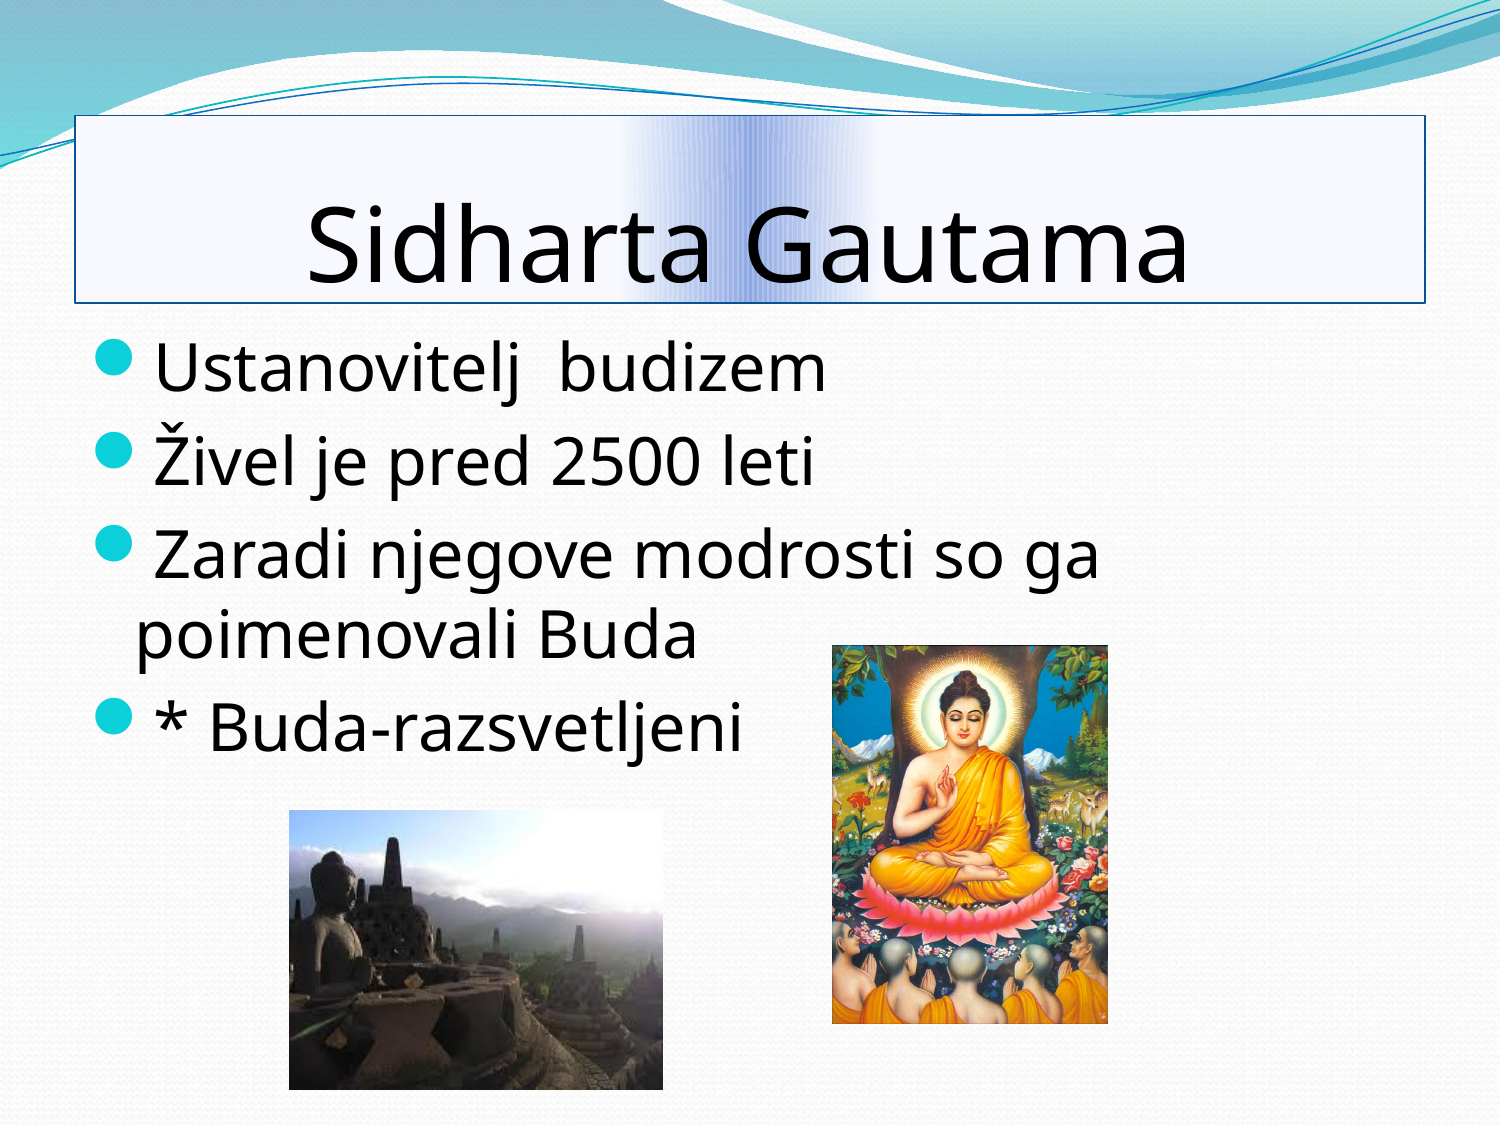

# Sidharta Gautama
Ustanovitelj budizem
Živel je pred 2500 leti
Zaradi njegove modrosti so ga poimenovali Buda
* Buda-razsvetljeni